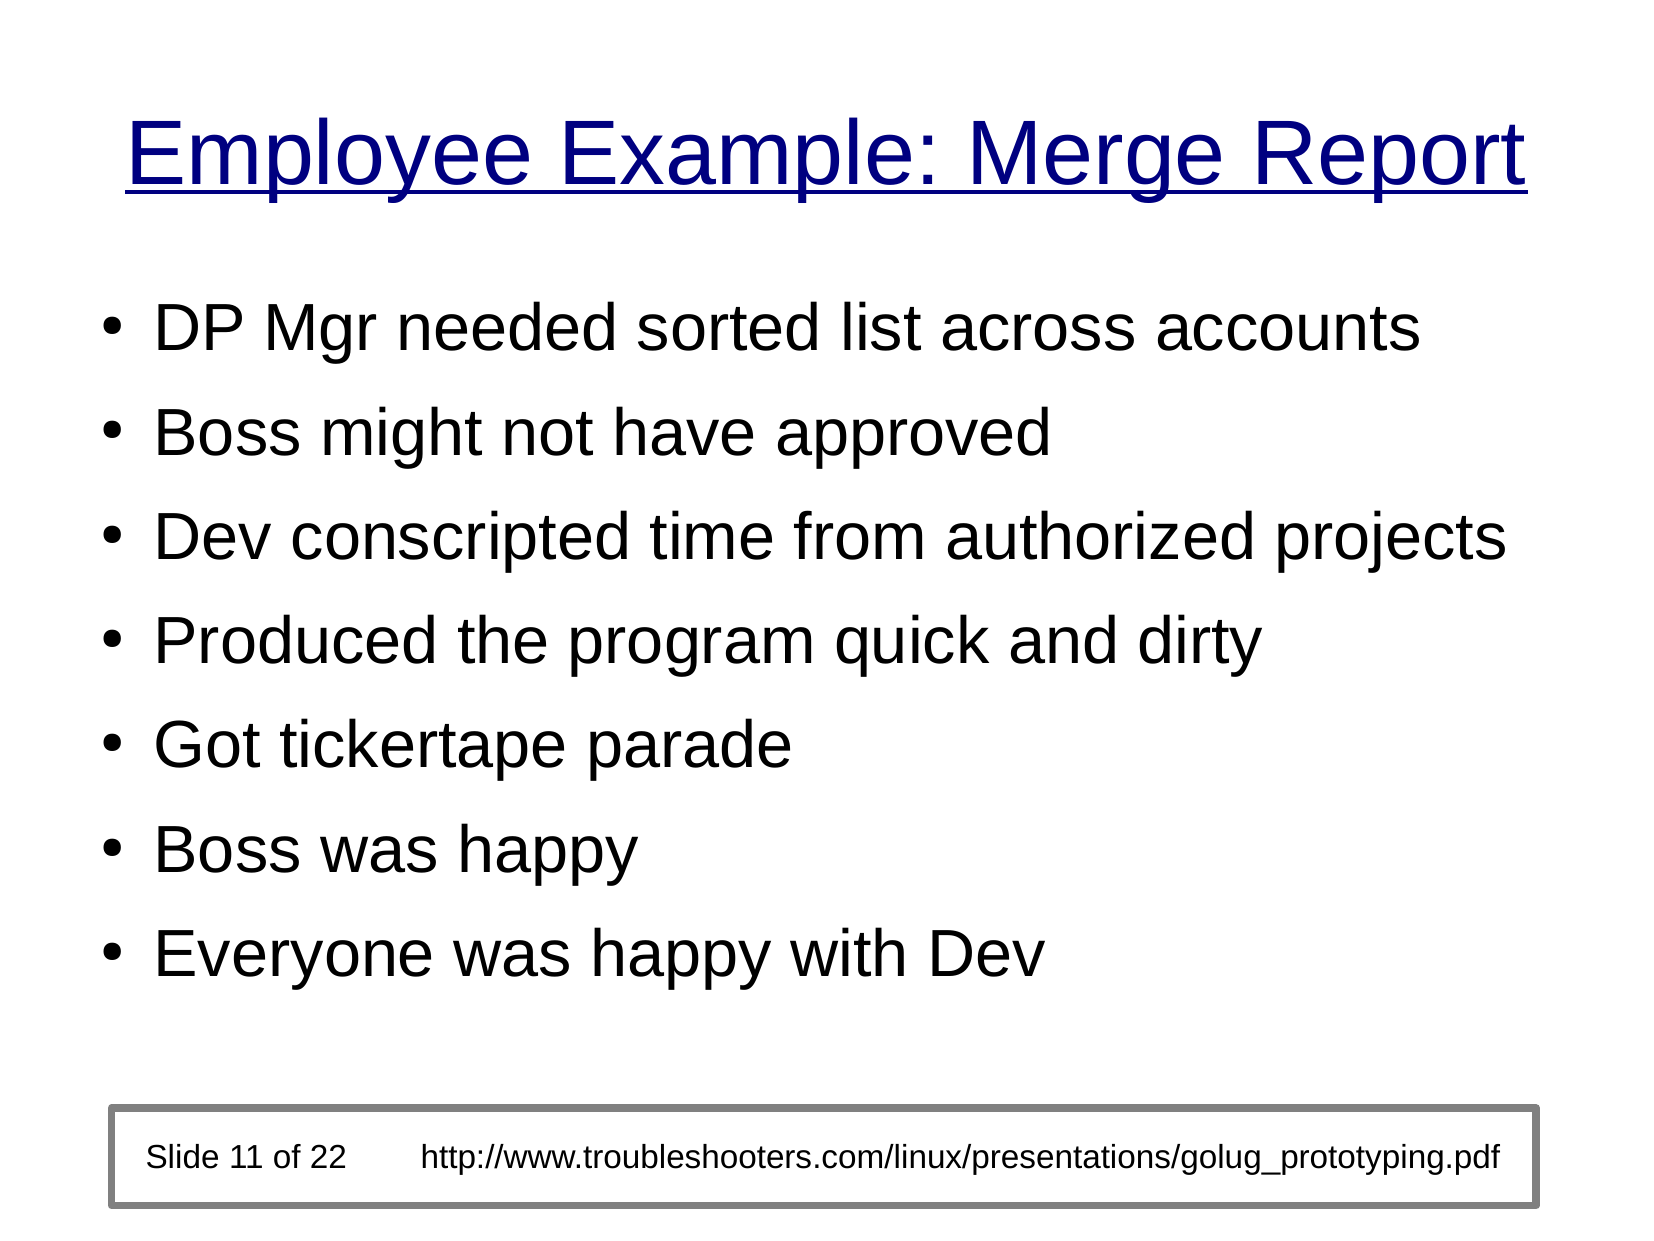

# Employee Example: Merge Report
DP Mgr needed sorted list across accounts
Boss might not have approved
Dev conscripted time from authorized projects
Produced the program quick and dirty
Got tickertape parade
Boss was happy
Everyone was happy with Dev
Slide of 22 http://www.troubleshooters.com/linux/presentations/golug_prototyping.pdf